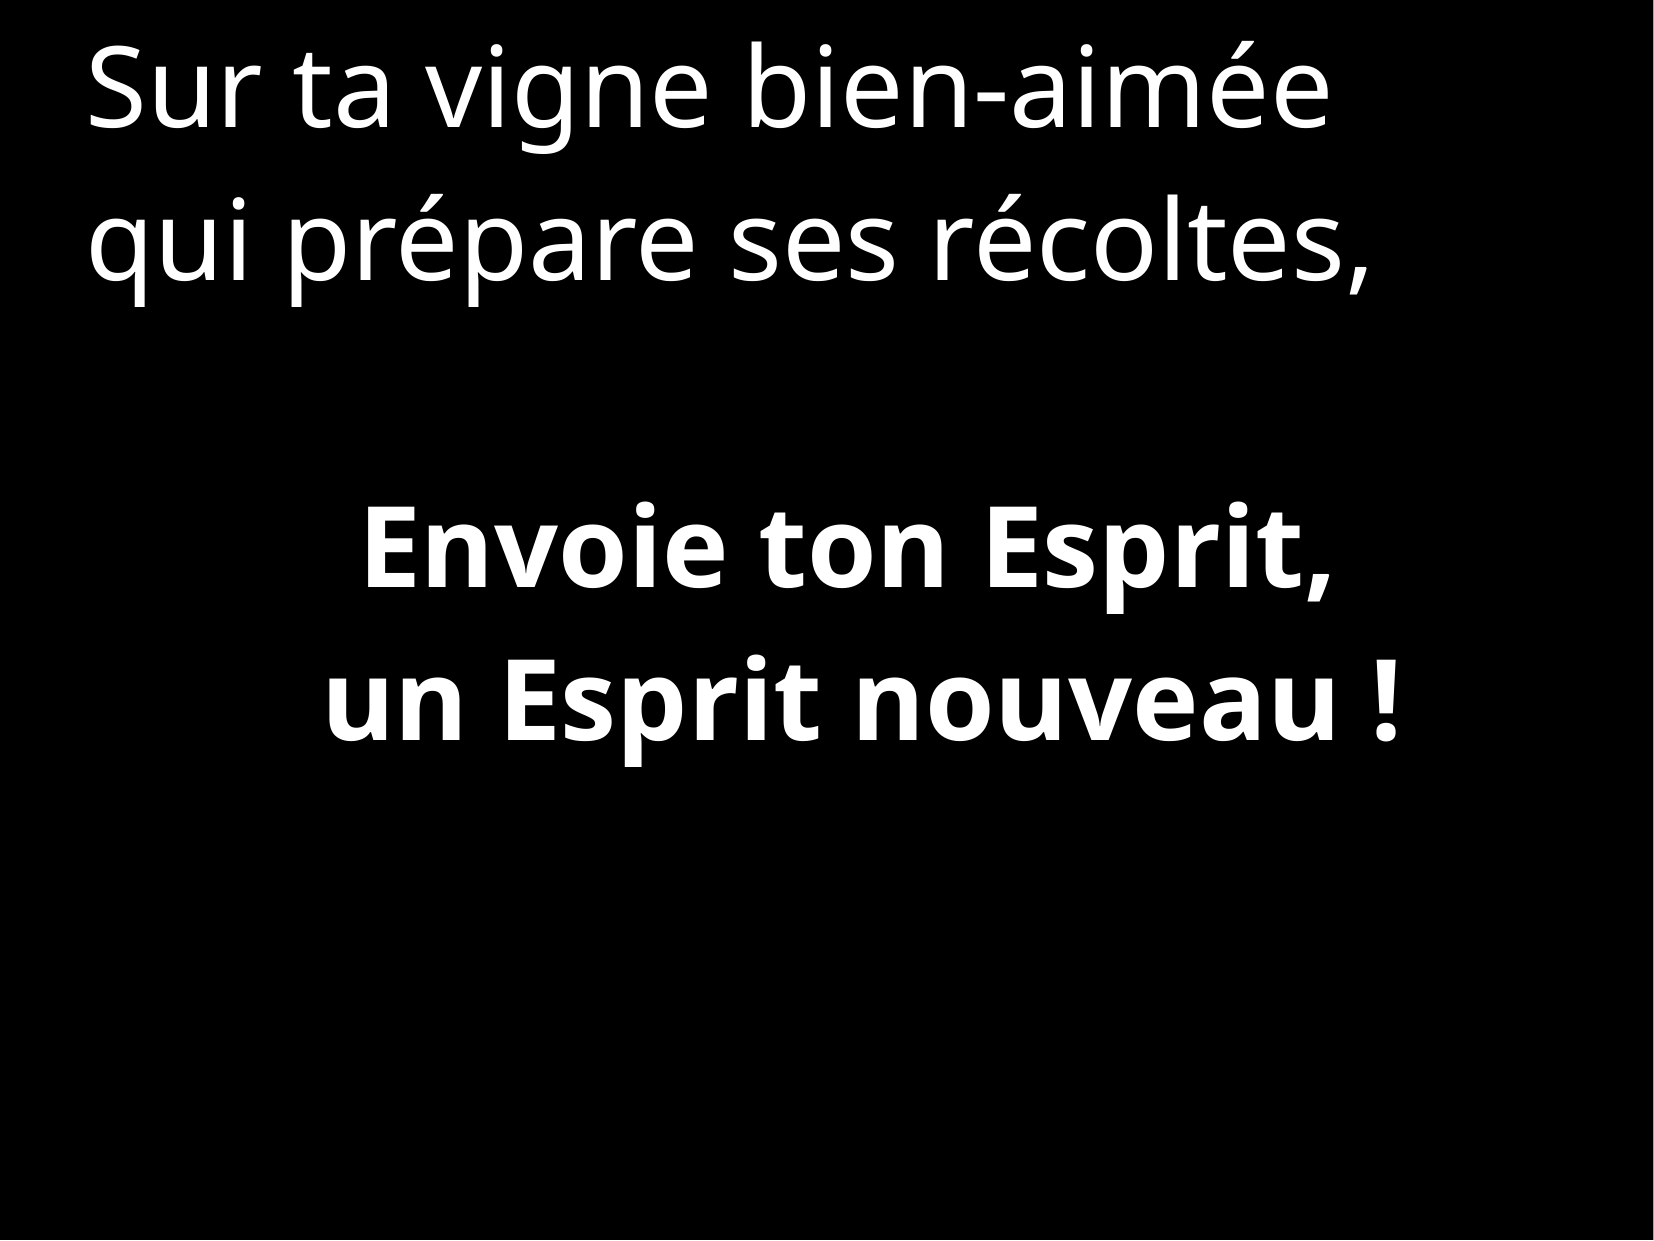

Sur ta vigne bien-aimée
qui prépare ses récoltes,
Envoie ton Esprit,
un Esprit nouveau !